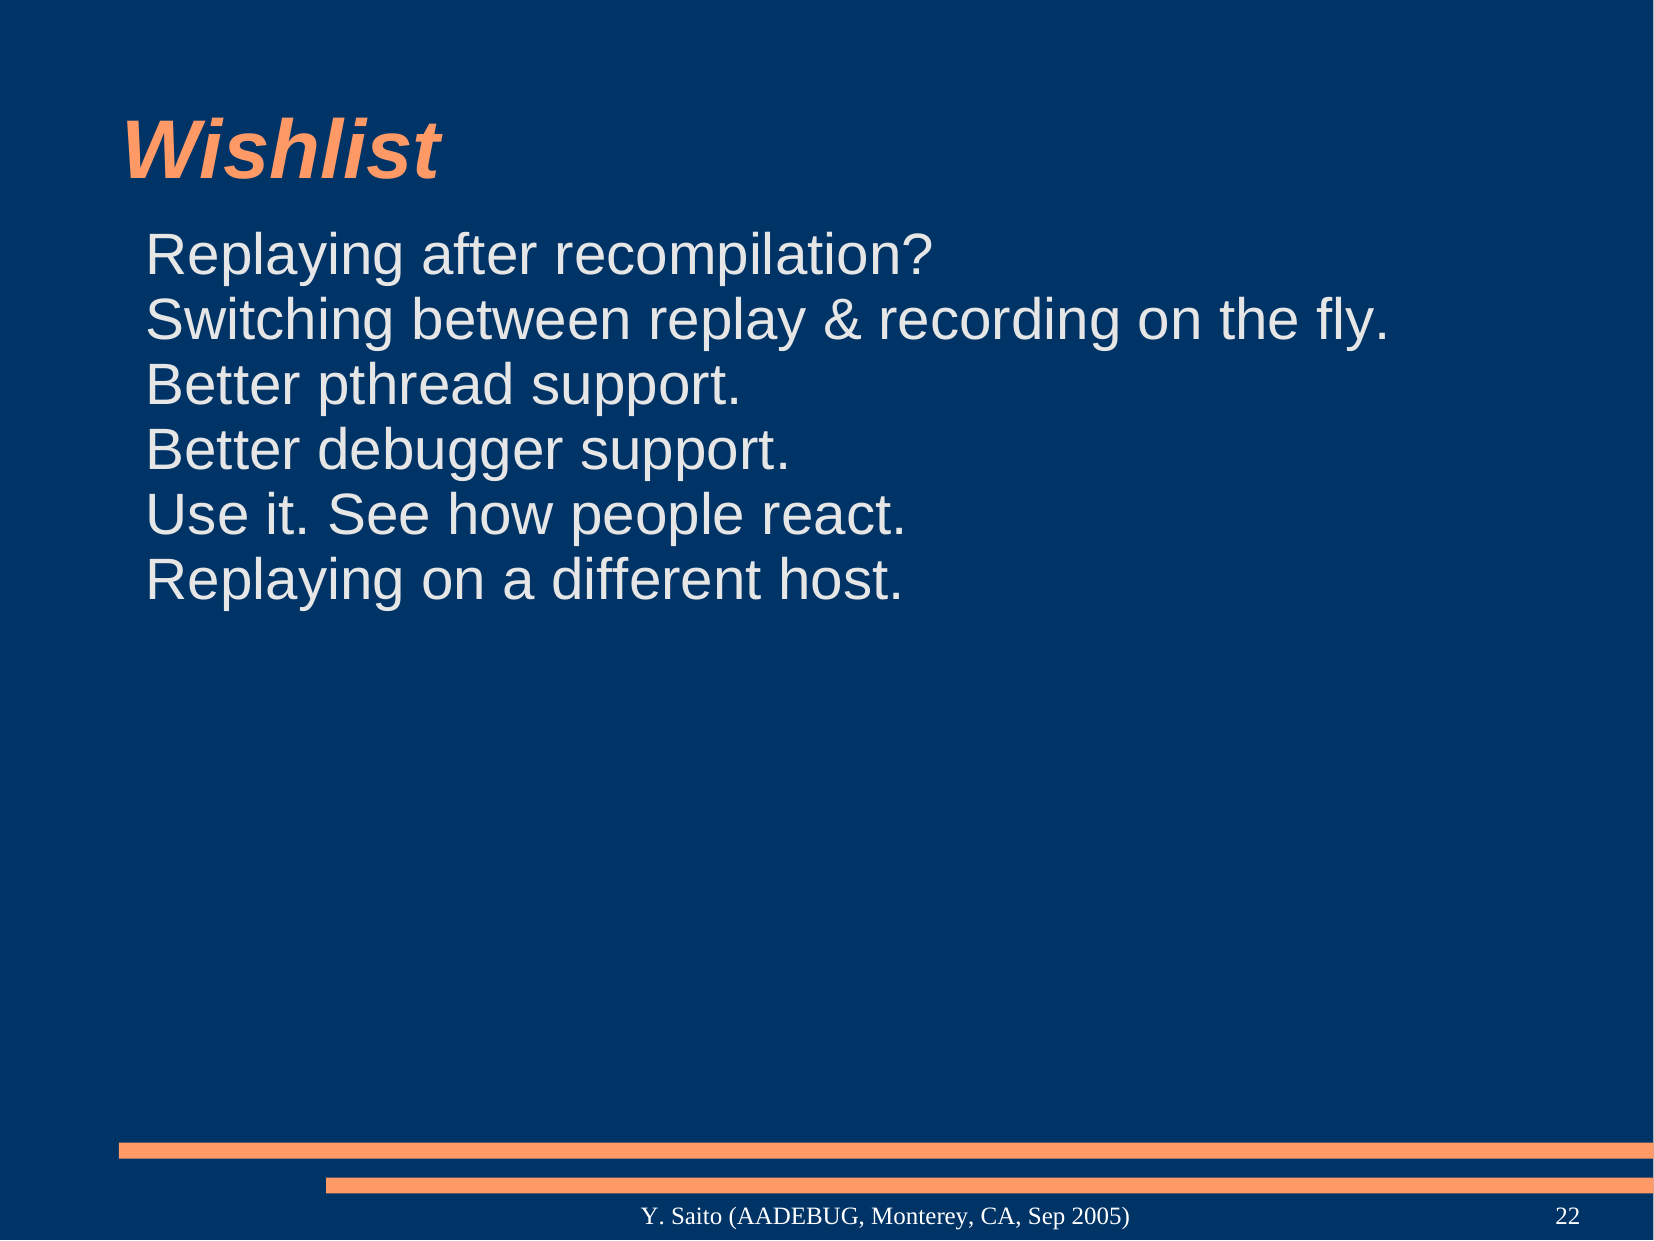

# Wishlist
Replaying after recompilation?
Switching between replay & recording on the fly.
Better pthread support.
Better debugger support.
Use it. See how people react.
Replaying on a different host.